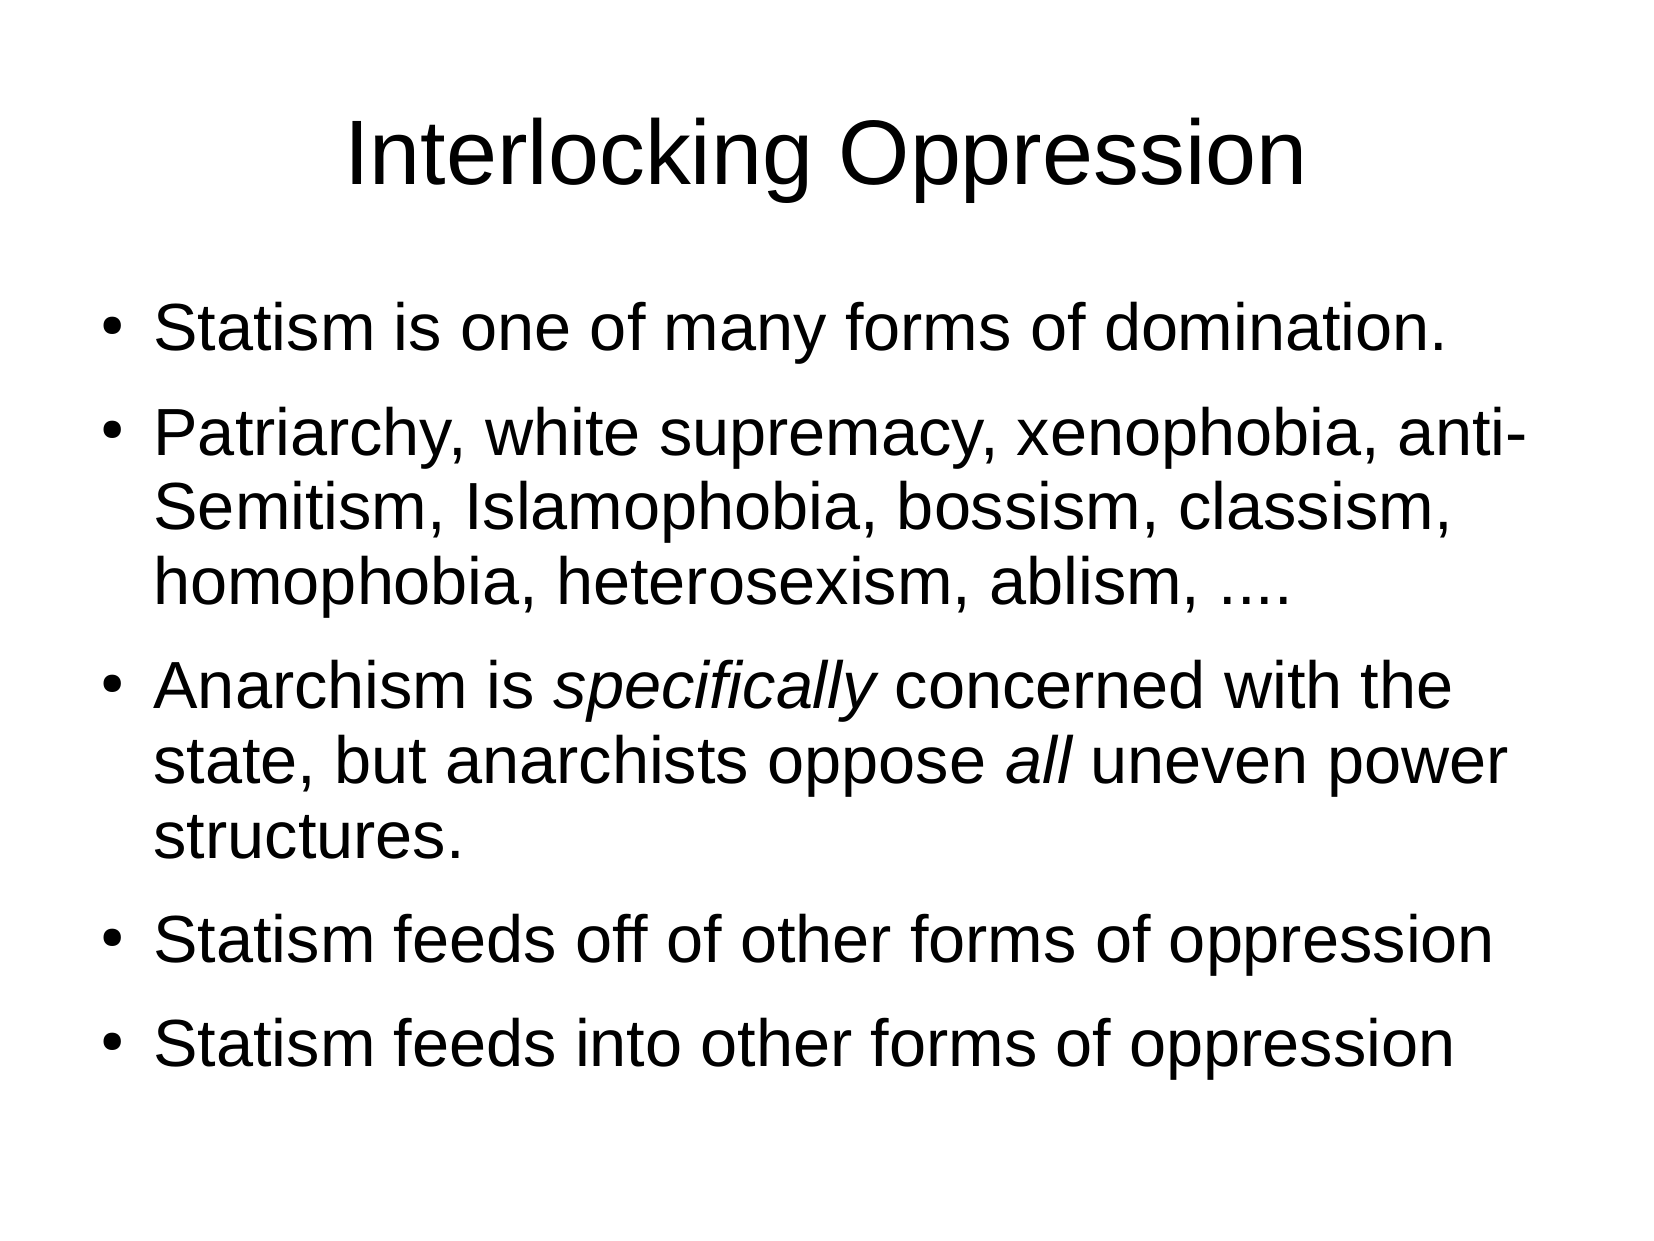

# Interlocking Oppression
Statism is one of many forms of domination.
Patriarchy, white supremacy, xenophobia, anti-Semitism, Islamophobia, bossism, classism, homophobia, heterosexism, ablism, ....
Anarchism is specifically concerned with the state, but anarchists oppose all uneven power structures.
Statism feeds off of other forms of oppression
Statism feeds into other forms of oppression